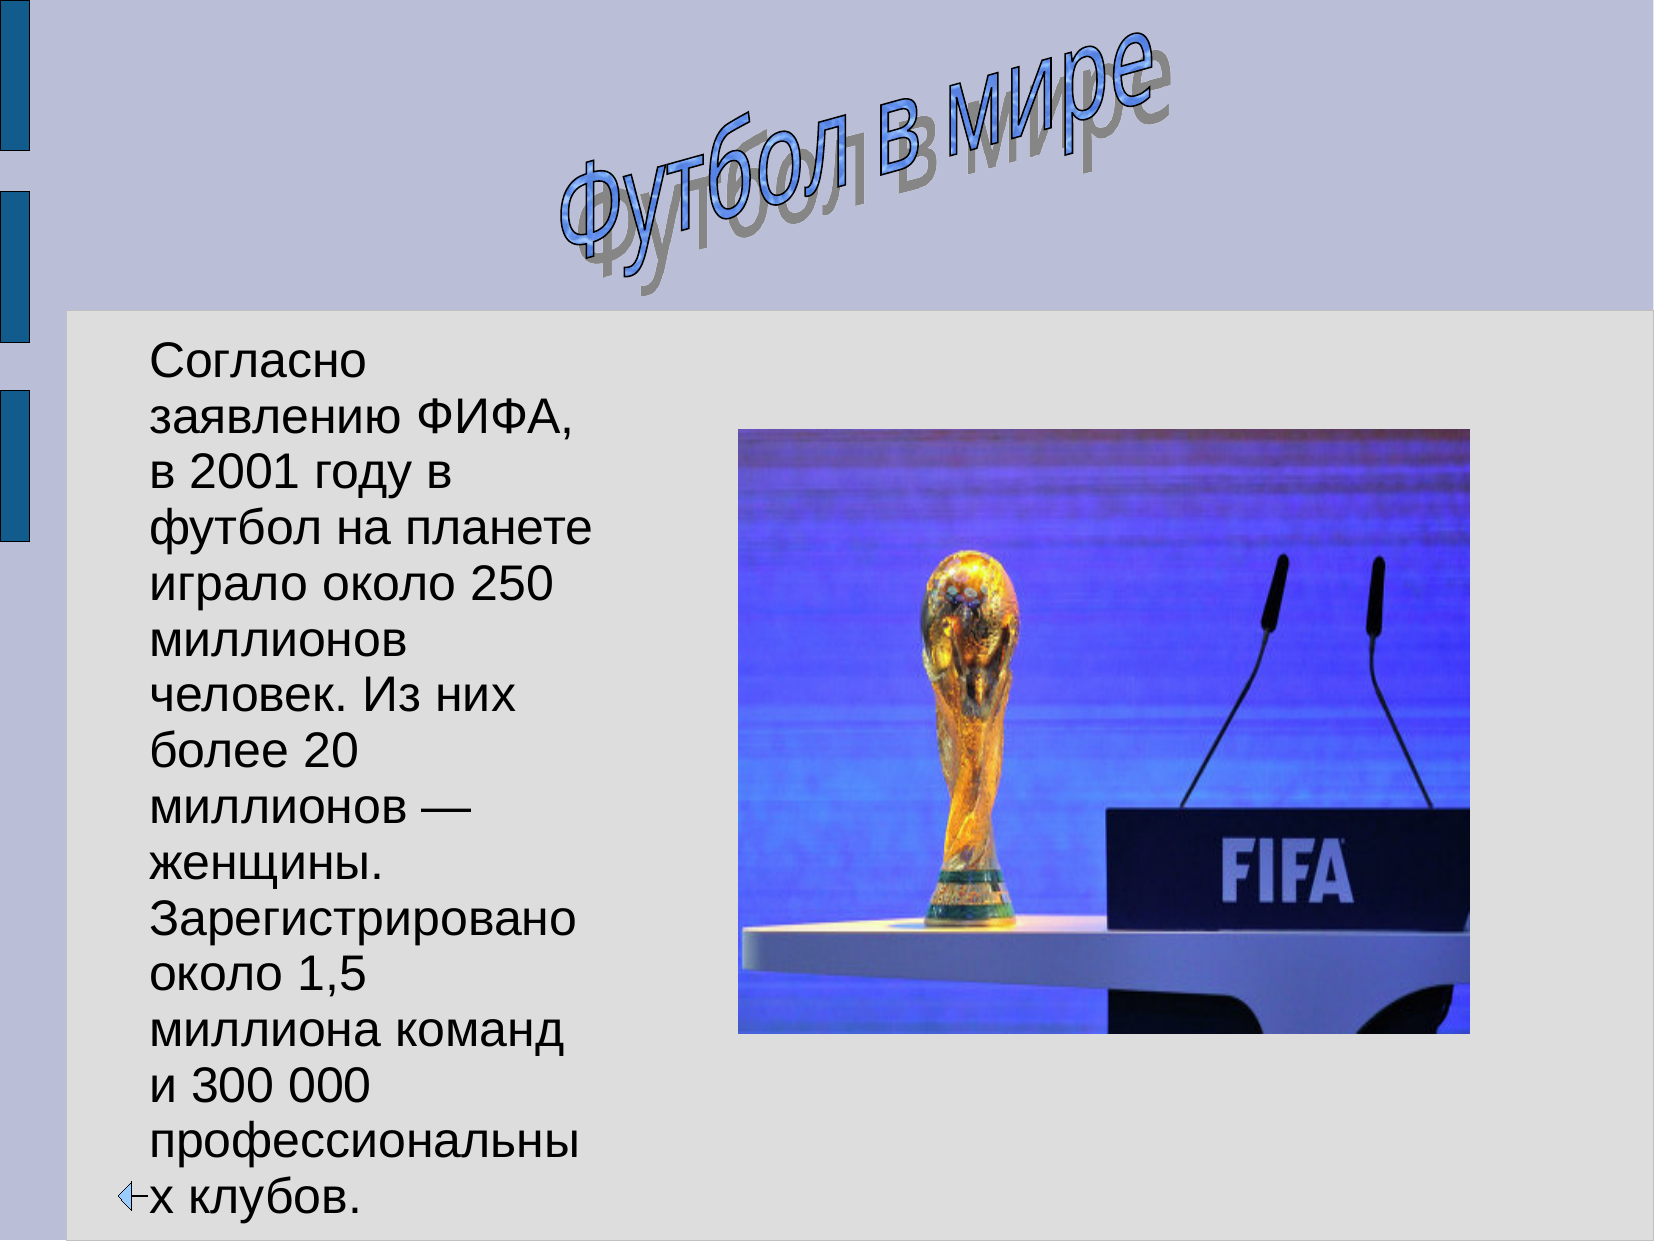

Футбол в мире
Согласно заявлению ФИФА, в 2001 году в футбол на планете играло около 250 миллионов человек. Из них более 20 миллионов — женщины. Зарегистрировано около 1,5 миллиона команд и 300 000 профессиональных клубов.